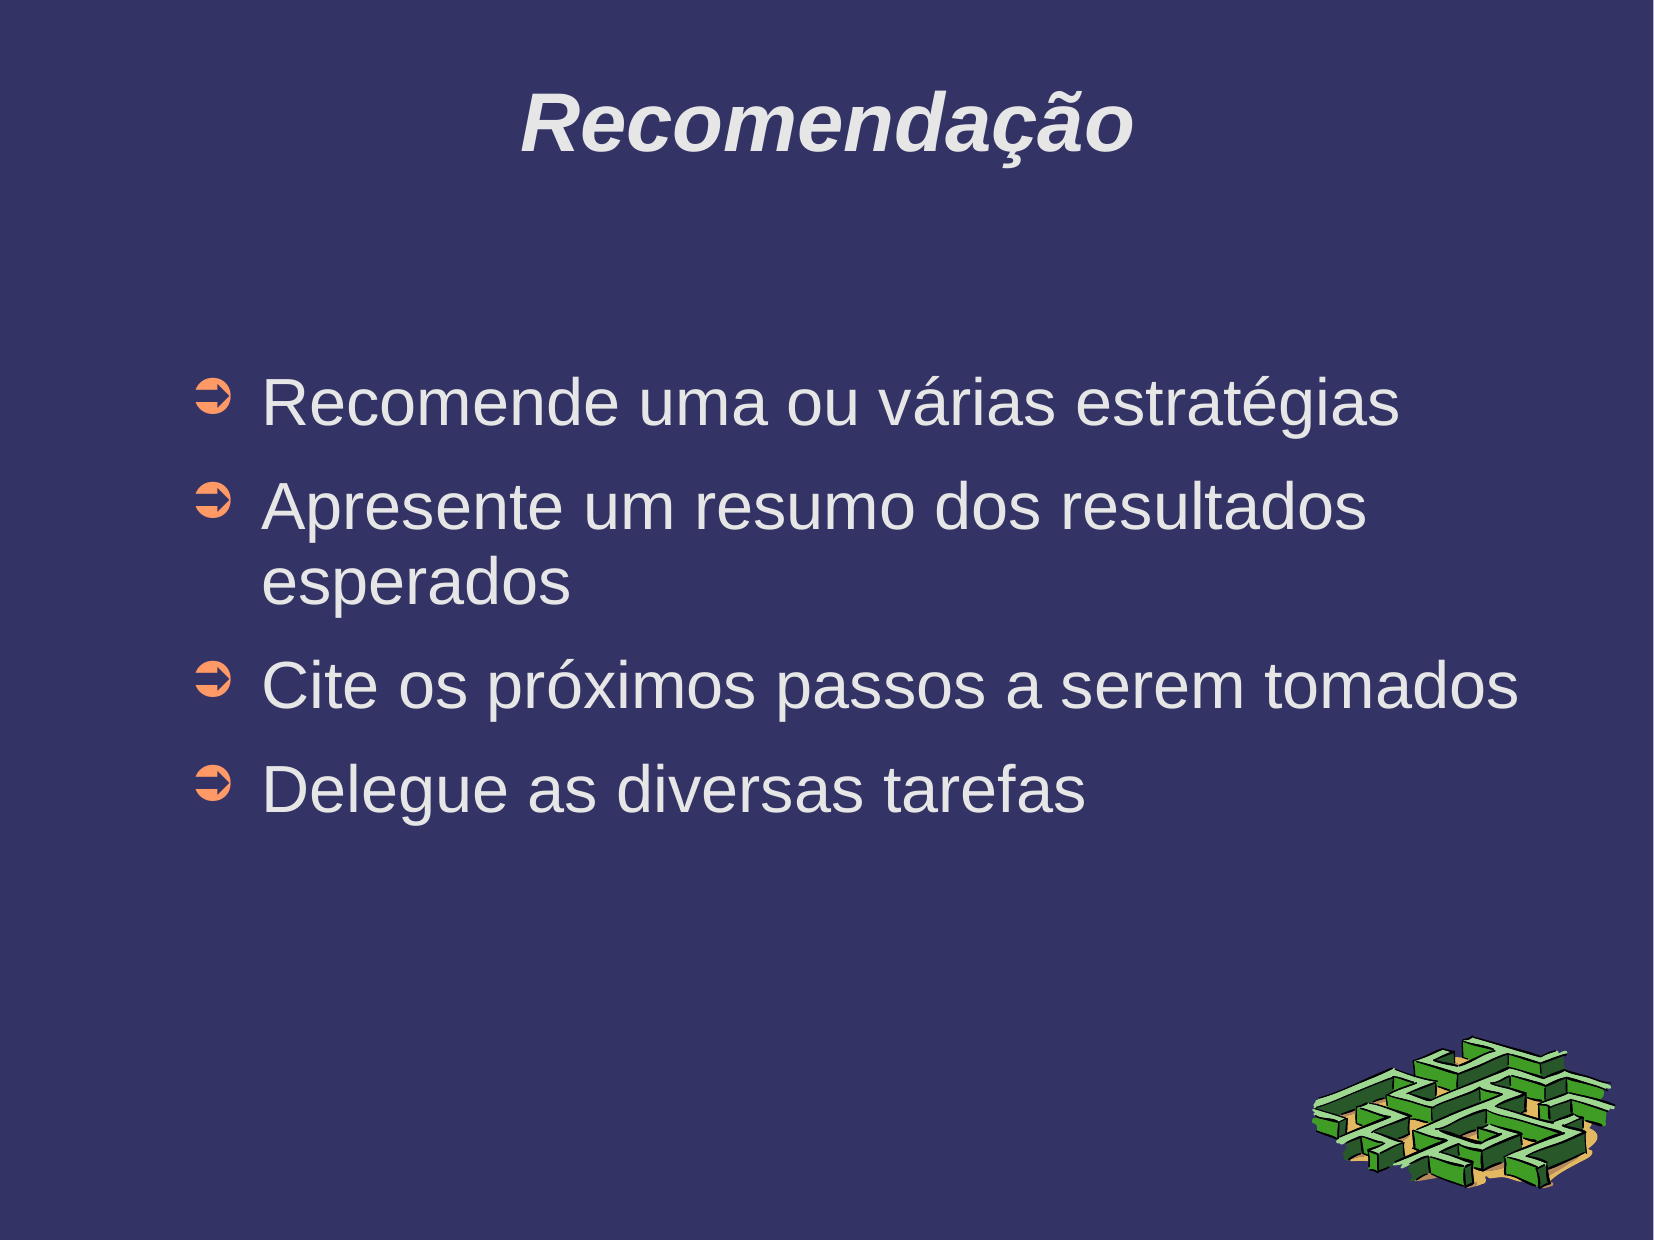

# Recomendação
Recomende uma ou várias estratégias
Apresente um resumo dos resultados esperados
Cite os próximos passos a serem tomados
Delegue as diversas tarefas